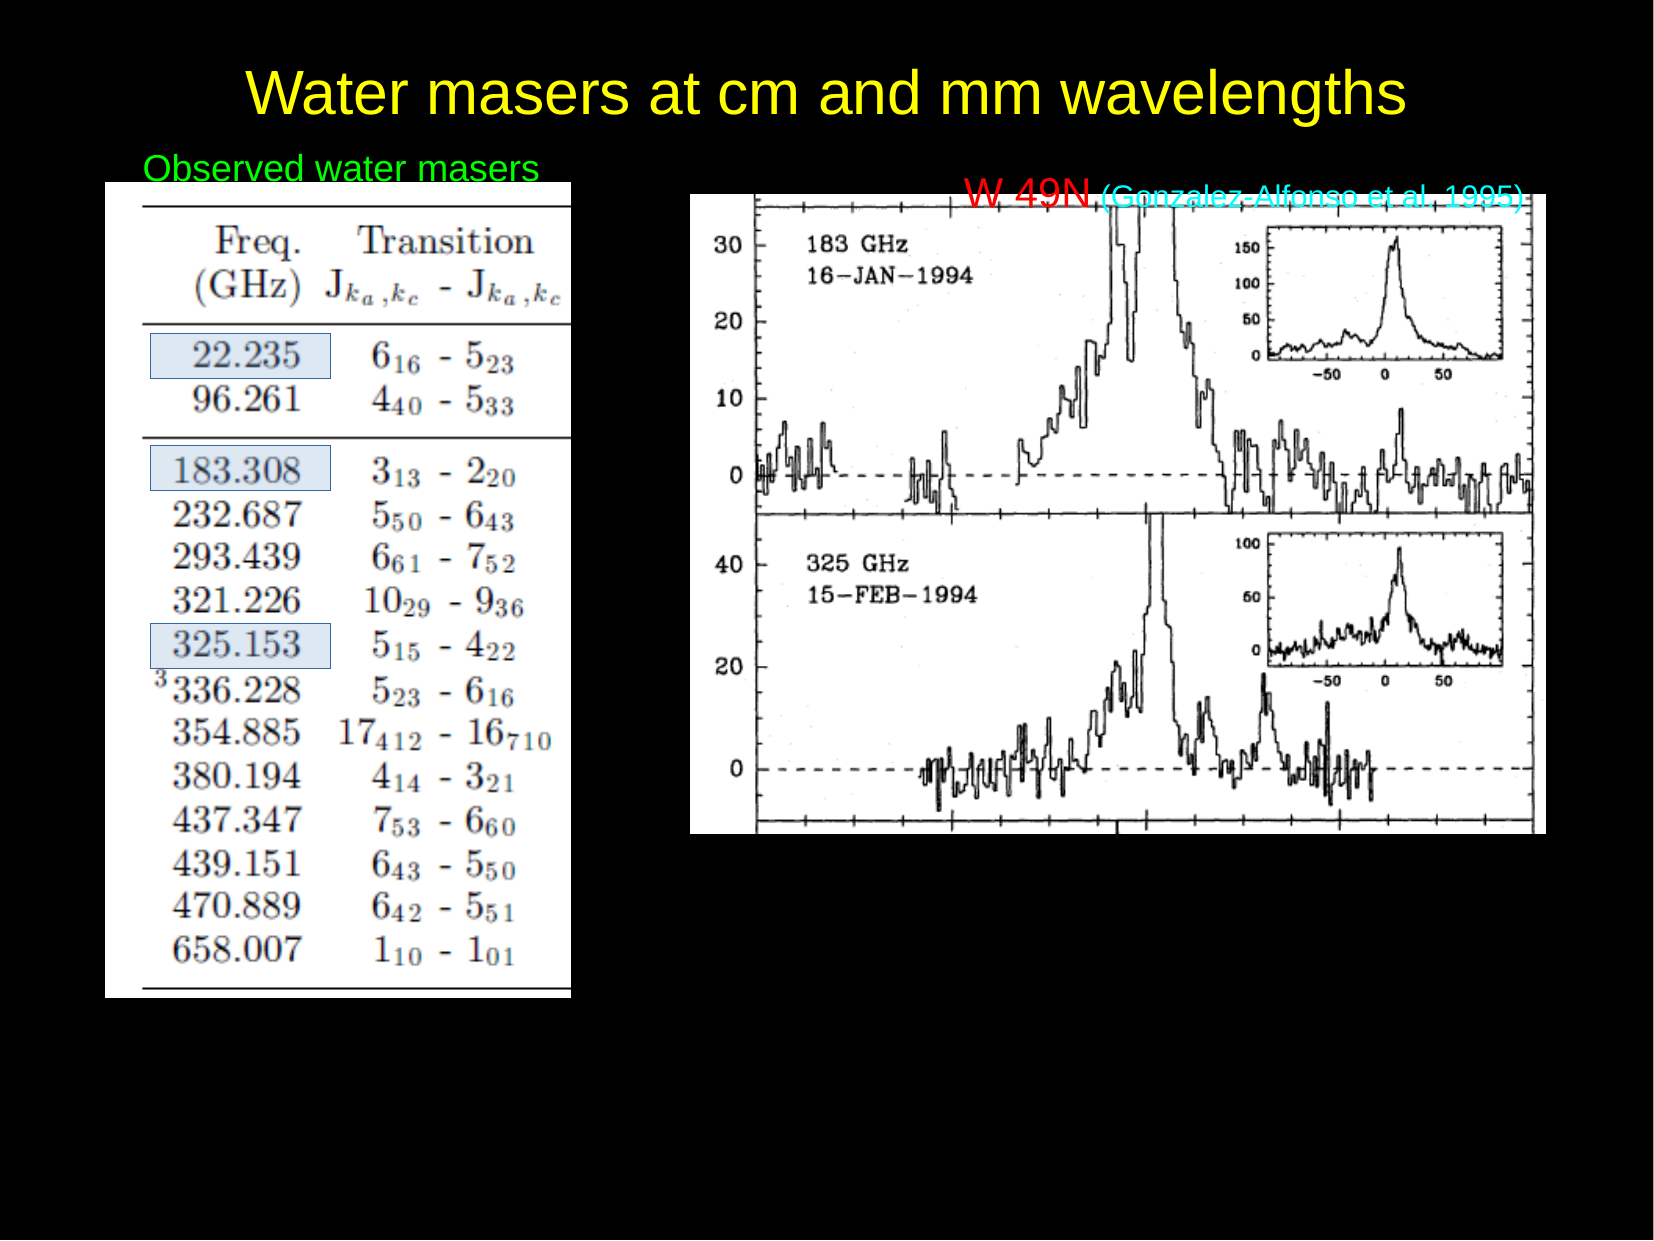

Water masers at cm and mm wavelengths
Observed water masers
W 49N (Gonzalez-Alfonso et al. 1995)